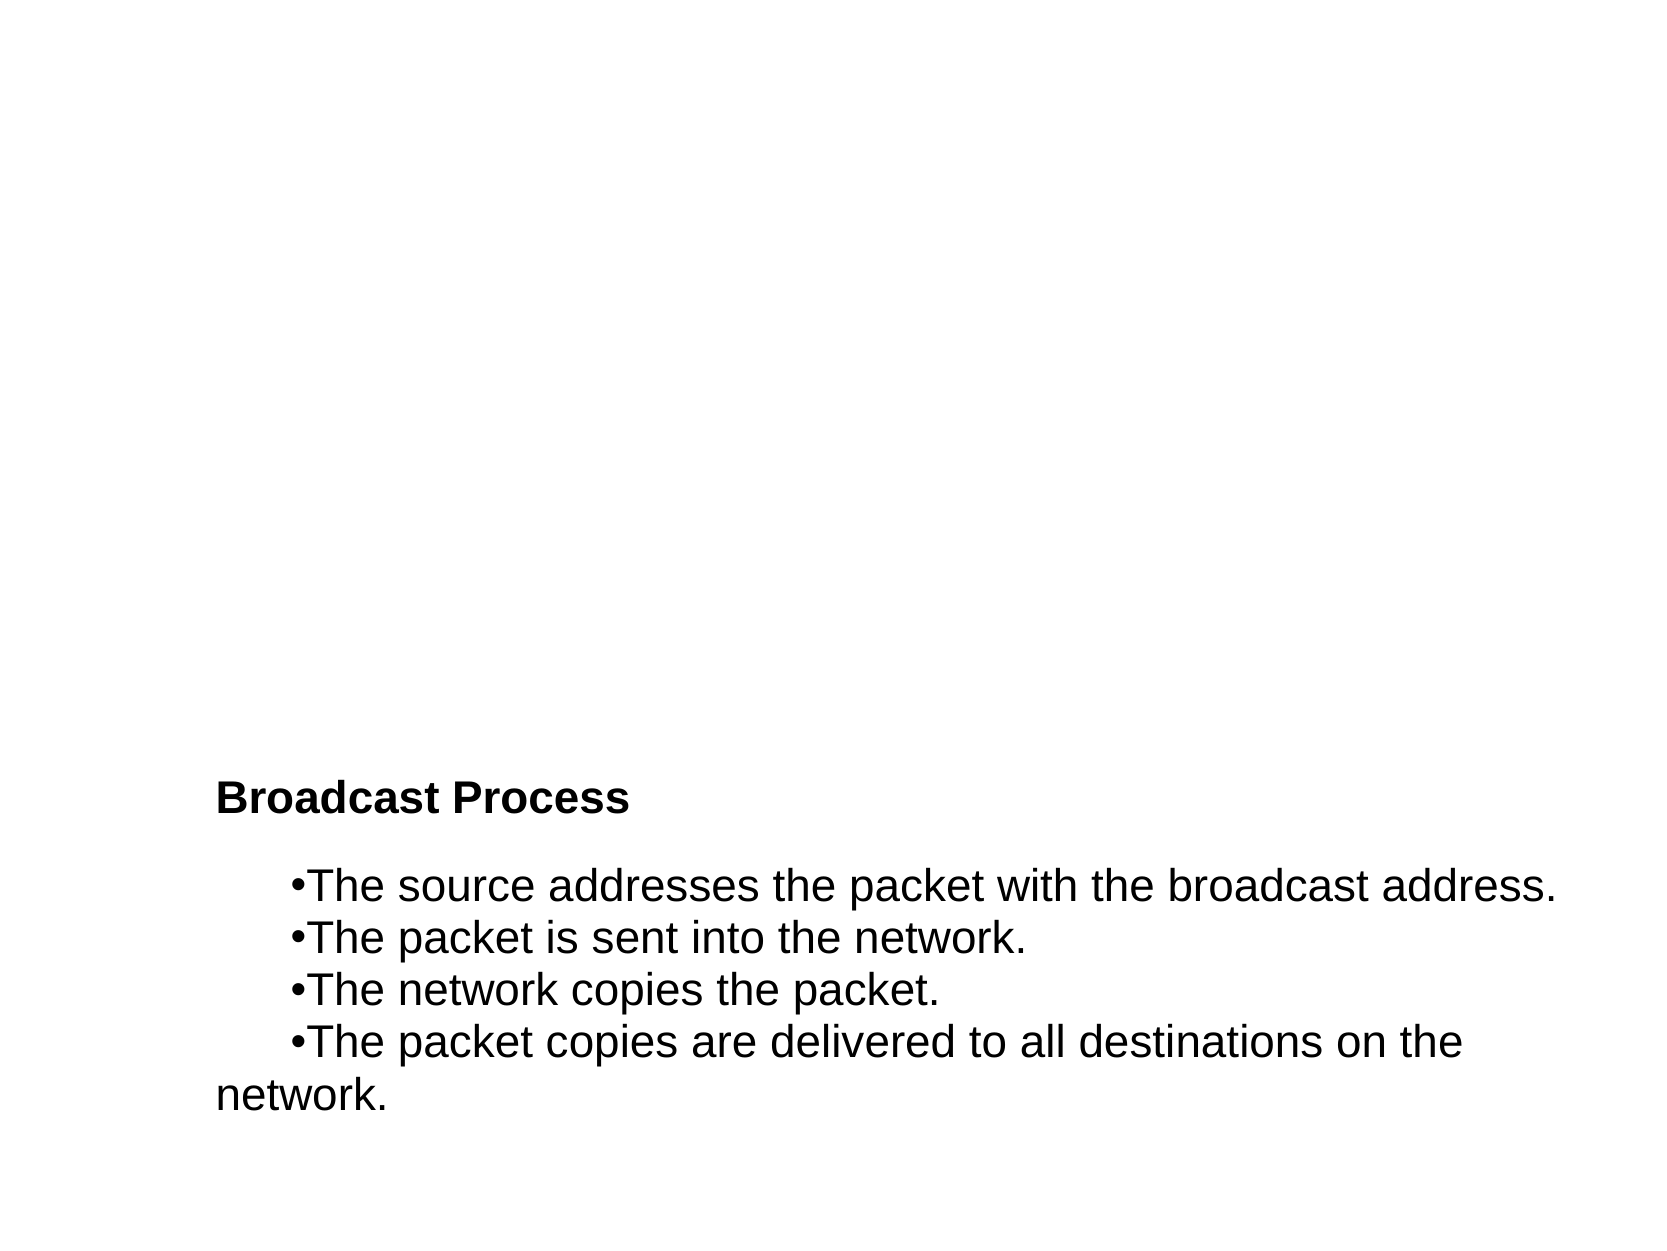

Broadcast Process
The source addresses the packet with the broadcast address.
The packet is sent into the network.
The network copies the packet.
The packet copies are delivered to all destinations on the
network.